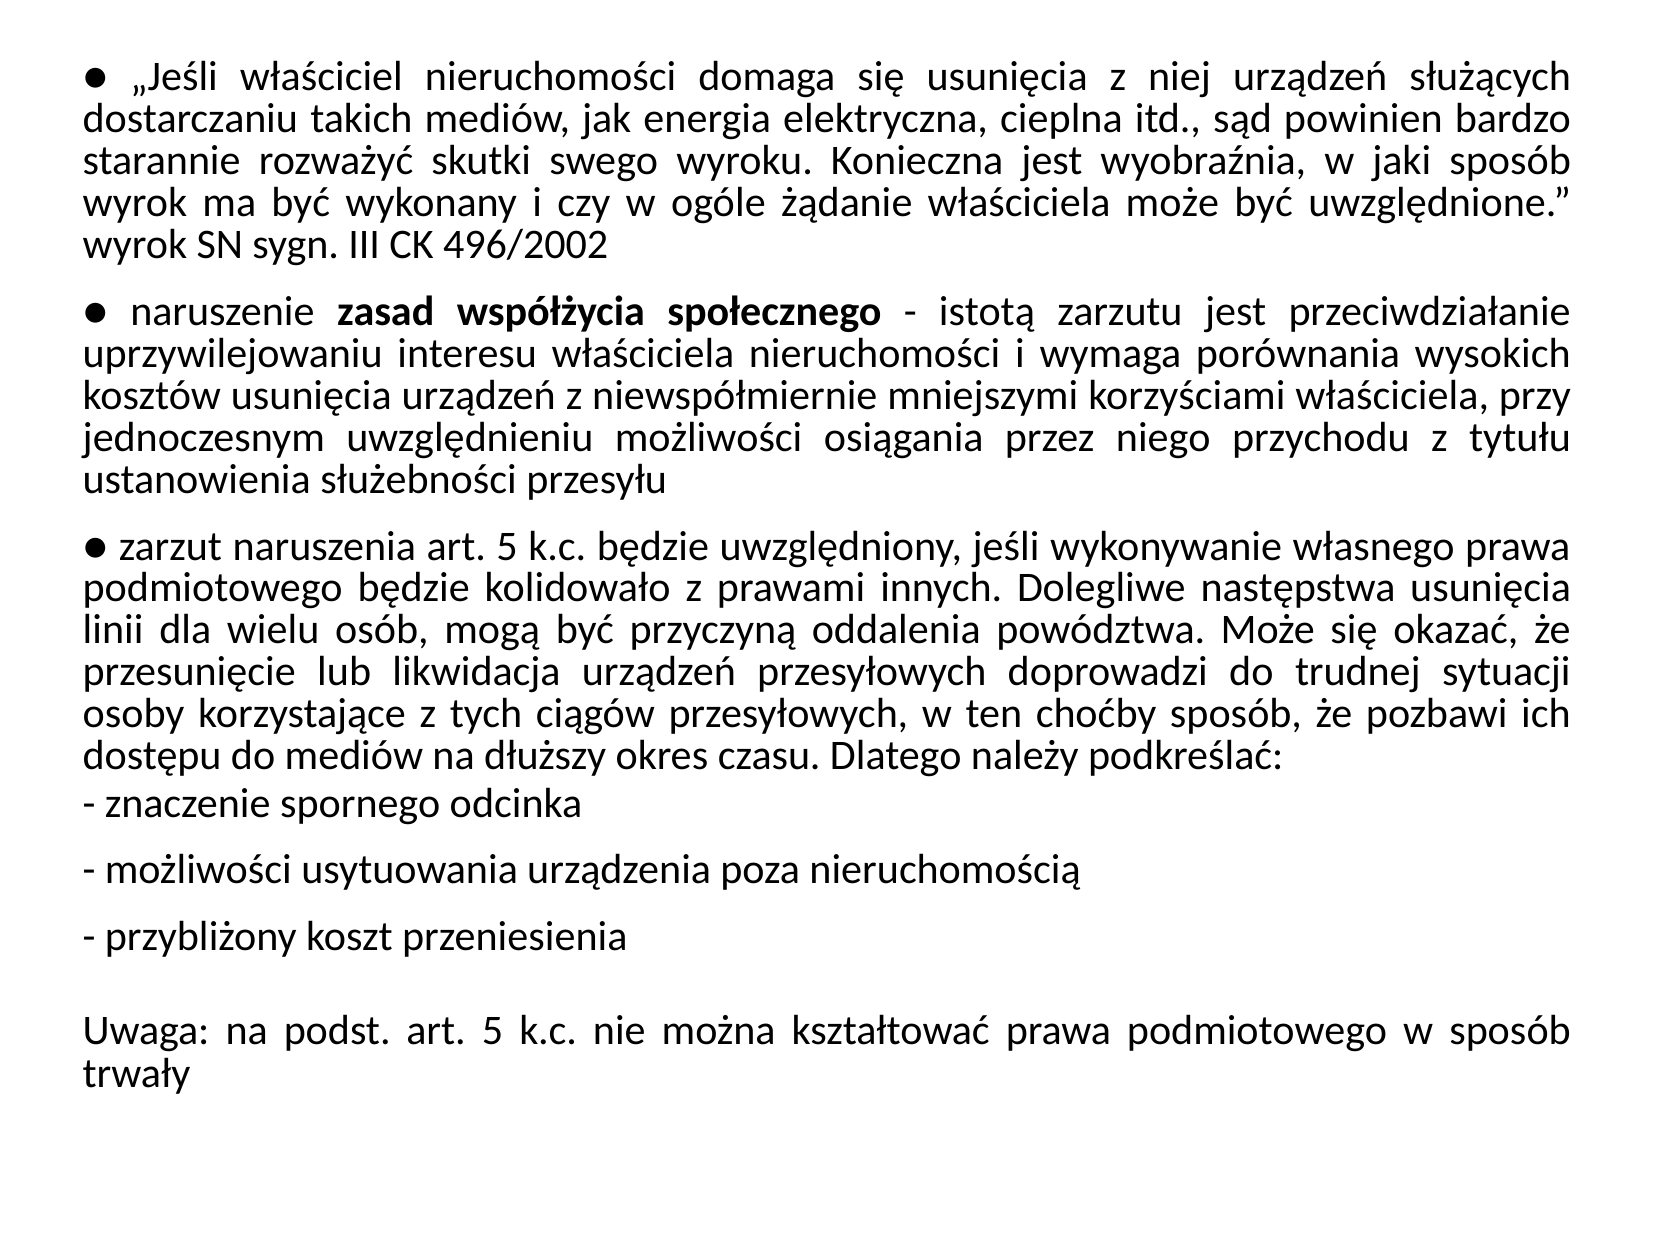

#
● „Jeśli właściciel nieruchomości domaga się usunięcia z niej urządzeń służących dostarczaniu takich mediów, jak energia elektryczna, cieplna itd., sąd powinien bardzo starannie rozważyć skutki swego wyroku. Konieczna jest wyobraźnia, w jaki sposób wyrok ma być wykonany i czy w ogóle żądanie właściciela może być uwzględnione.” wyrok SN sygn. III CK 496/2002
● naruszenie zasad współżycia społecznego - istotą zarzutu jest przeciwdziałanie uprzywilejowaniu interesu właściciela nieruchomości i wymaga porównania wysokich kosztów usunięcia urządzeń z niewspółmiernie mniejszymi korzyściami właściciela, przy jednoczesnym uwzględnieniu możliwości osiągania przez niego przychodu z tytułu ustanowienia służebności przesyłu
● zarzut naruszenia art. 5 k.c. będzie uwzględniony, jeśli wykonywanie własnego prawa podmiotowego będzie kolidowało z prawami innych. Dolegliwe następstwa usunięcia linii dla wielu osób, mogą być przyczyną oddalenia powództwa. Może się okazać, że przesunięcie lub likwidacja urządzeń przesyłowych doprowadzi do trudnej sytuacji osoby korzystające z tych ciągów przesyłowych, w ten choćby sposób, że pozbawi ich dostępu do mediów na dłuższy okres czasu. Dlatego należy podkreślać:
- znaczenie spornego odcinka
- możliwości usytuowania urządzenia poza nieruchomością
- przybliżony koszt przeniesienia
Uwaga: na podst. art. 5 k.c. nie można kształtować prawa podmiotowego w sposób trwały